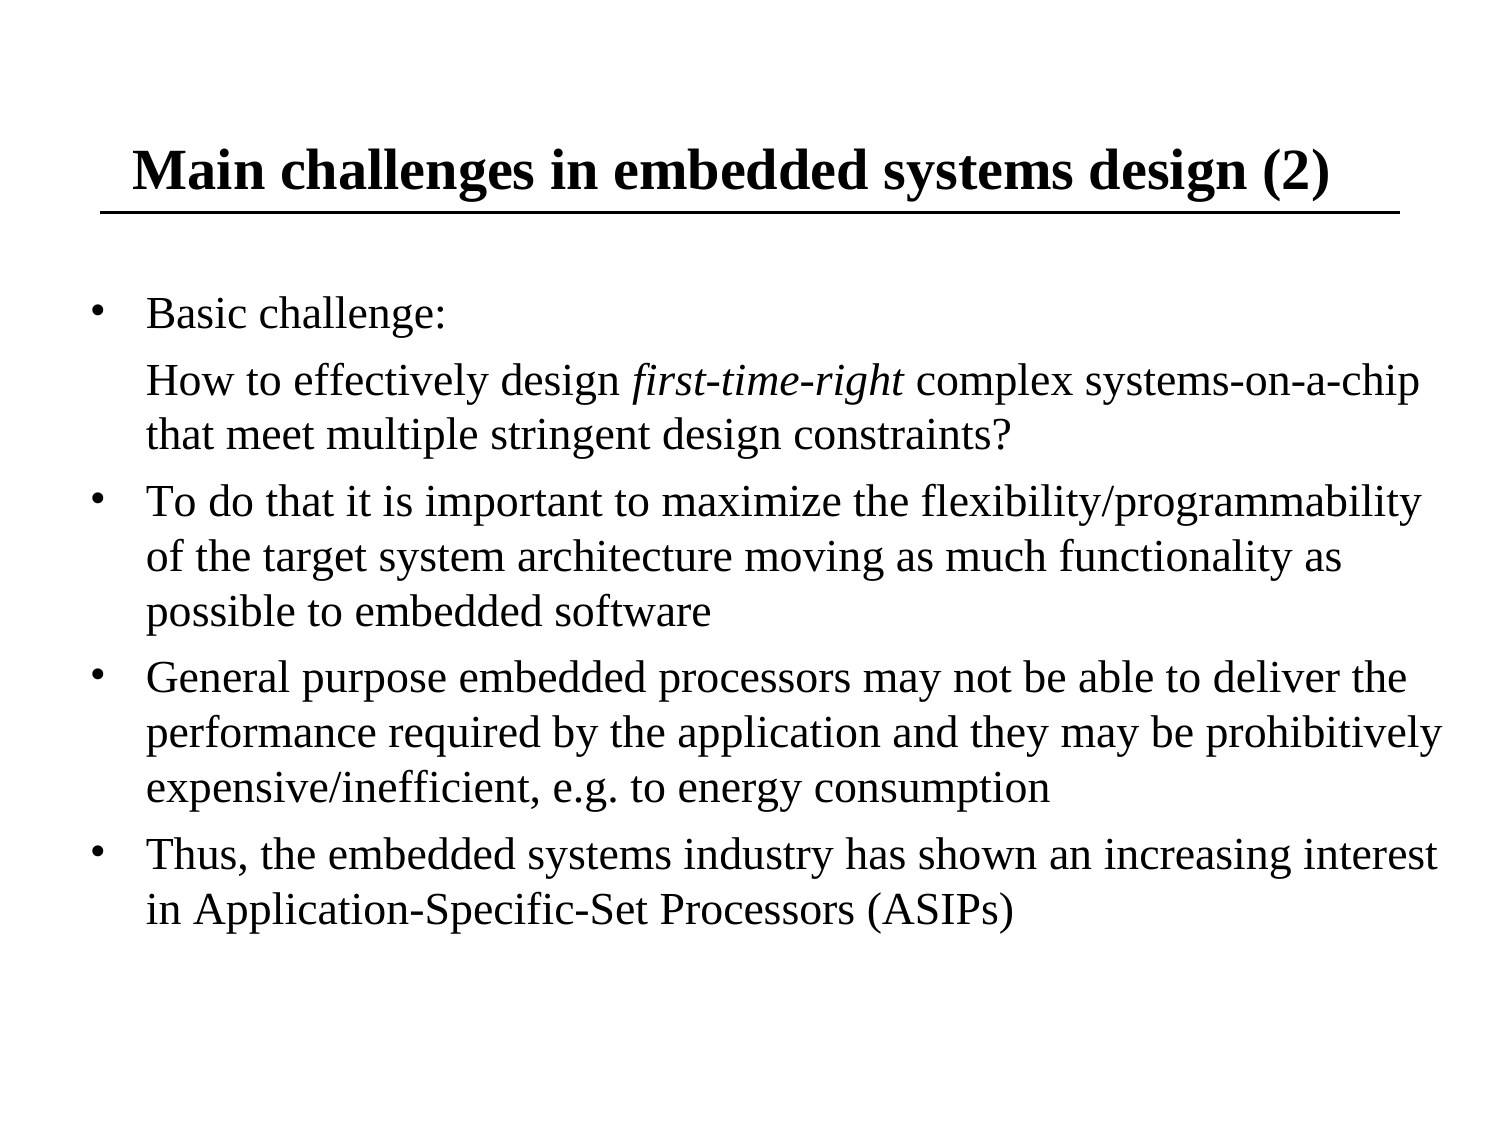

Main challenges in embedded systems design (2)
Basic challenge:
	How to effectively design first-time-right complex systems-on-a-chip that meet multiple stringent design constraints?
To do that it is important to maximize the flexibility/programmability of the target system architecture moving as much functionality as possible to embedded software
General purpose embedded processors may not be able to deliver the performance required by the application and they may be prohibitively expensive/inefficient, e.g. to energy consumption
Thus, the embedded systems industry has shown an increasing interest in Application-Specific-Set Processors (ASIPs)